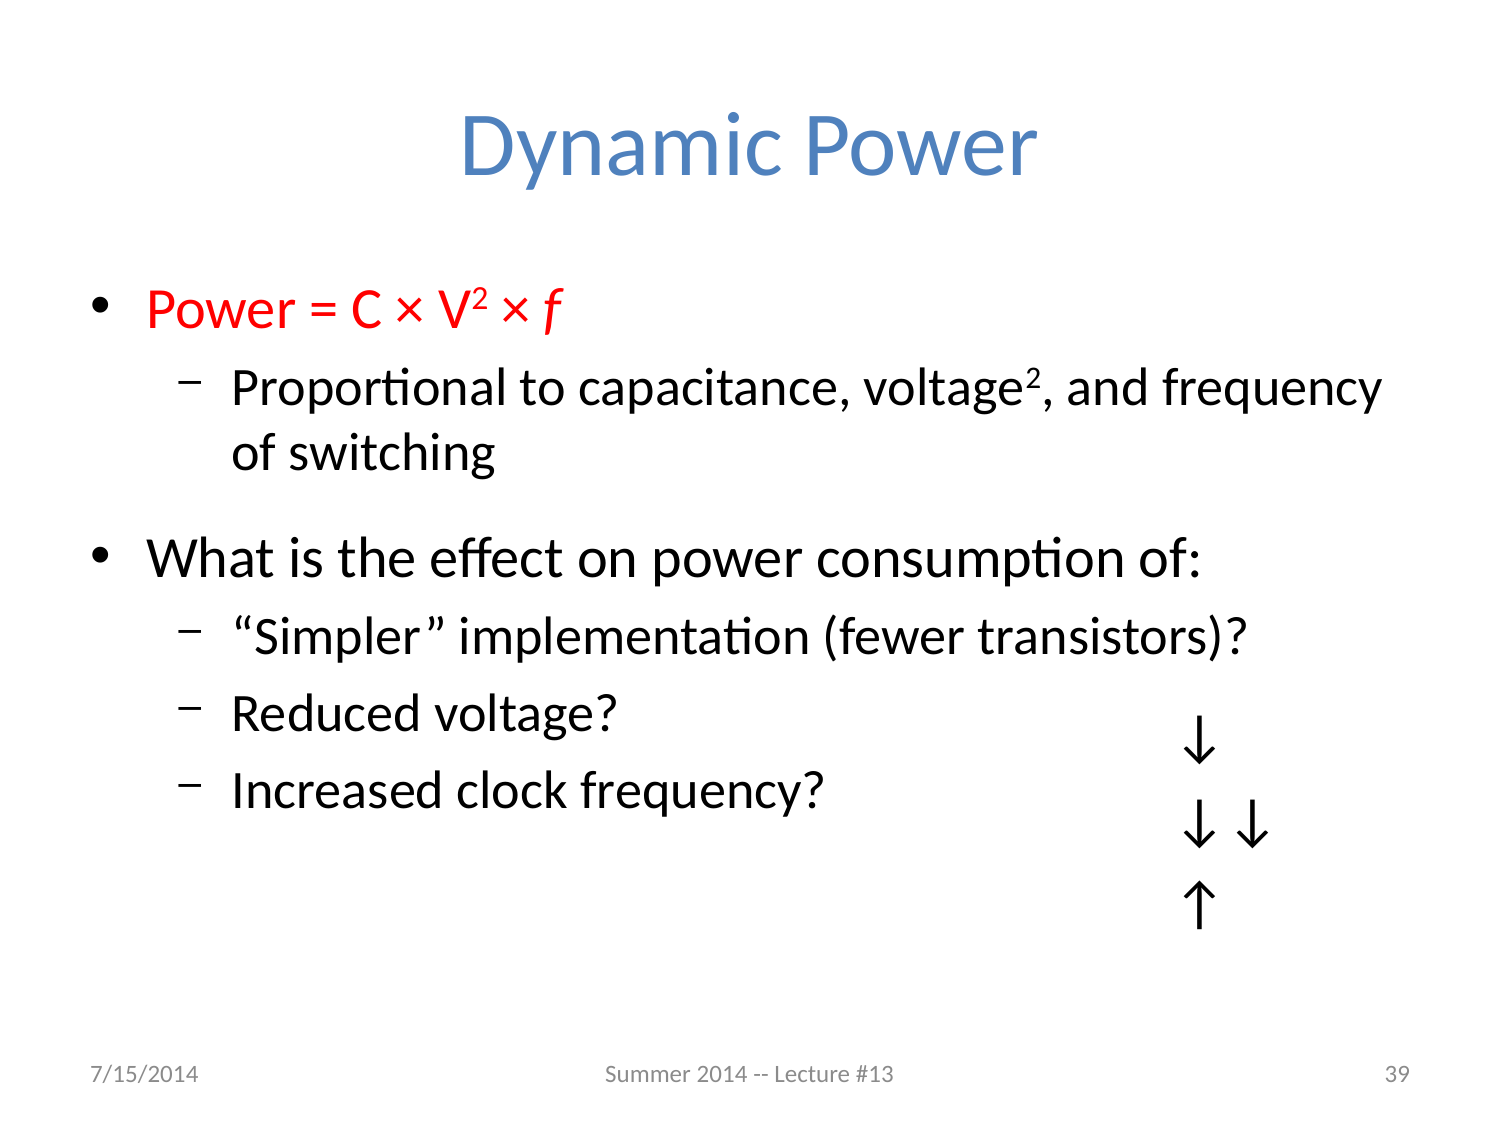

# Dynamic Power
Power = C × V2 × f
Proportional to capacitance, voltage2, and frequency of switching
What is the effect on power consumption of:
“Simpler” implementation (fewer transistors)?
Reduced voltage?
Increased clock frequency?
↓
↓↓
↑
7/15/2014
Summer 2014 -- Lecture #13